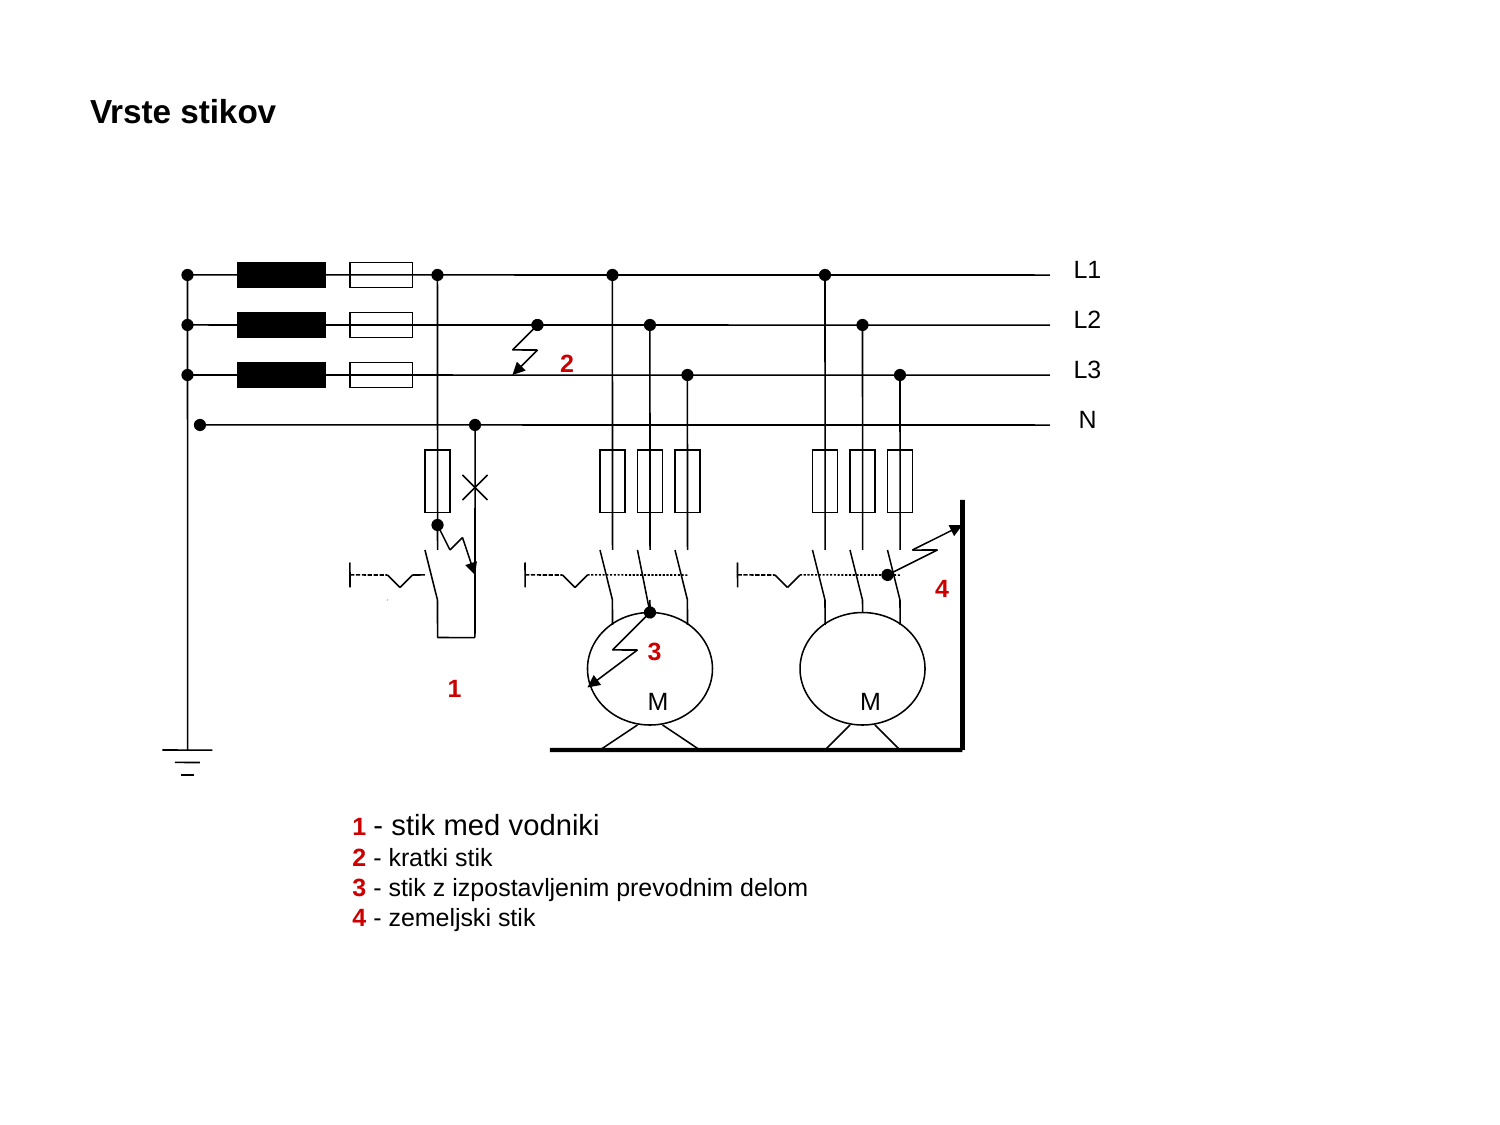

# Vrste stikov
L1
L2
L3
N
2
4
3
1
M
M
1 - stik med vodniki
2 - kratki stik
3 - stik z izpostavljenim prevodnim delom
4 - zemeljski stik